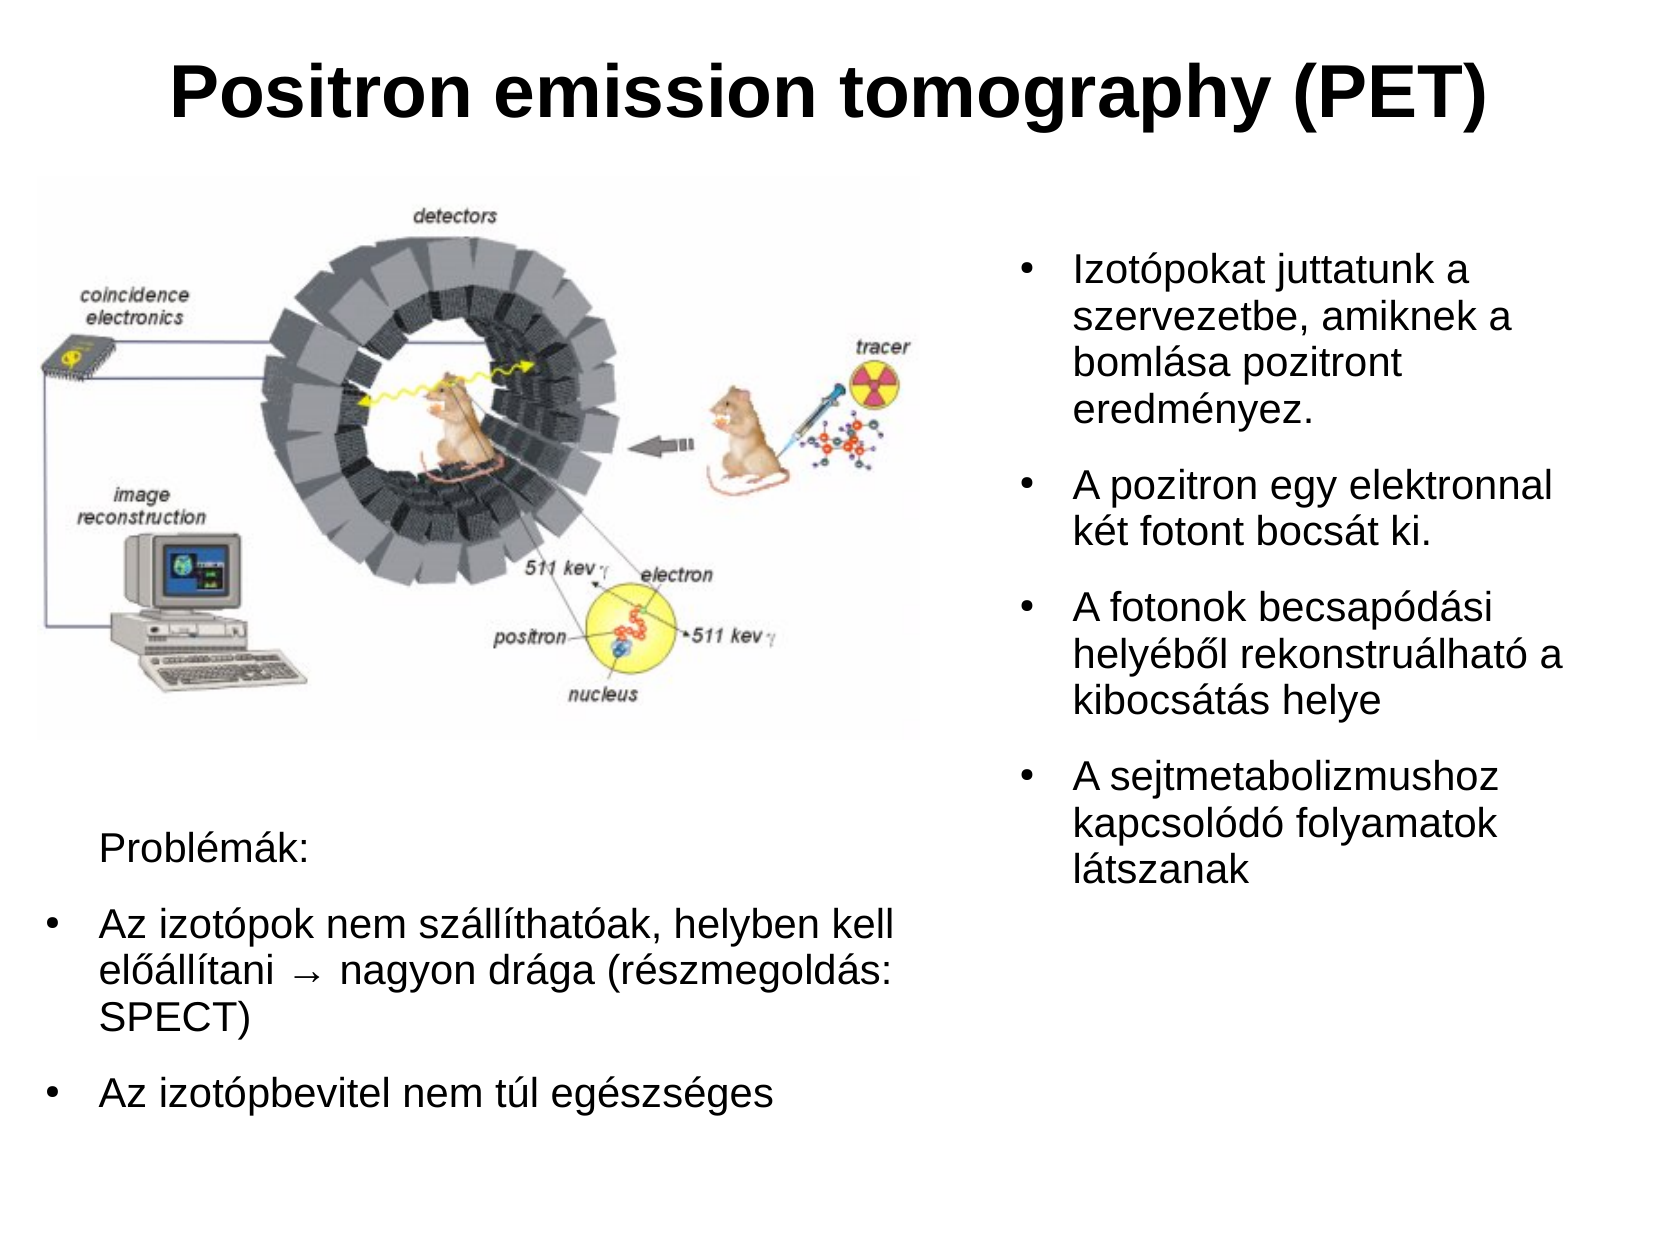

Positron emission tomography (PET)
# Izotópokat juttatunk a szervezetbe, amiknek a bomlása pozitront eredményez.
A pozitron egy elektronnal két fotont bocsát ki.
A fotonok becsapódási helyéből rekonstruálható a kibocsátás helye
A sejtmetabolizmushoz kapcsolódó folyamatok látszanak
Problémák:
Az izotópok nem szállíthatóak, helyben kell előállítani → nagyon drága (részmegoldás: SPECT)
Az izotópbevitel nem túl egészséges